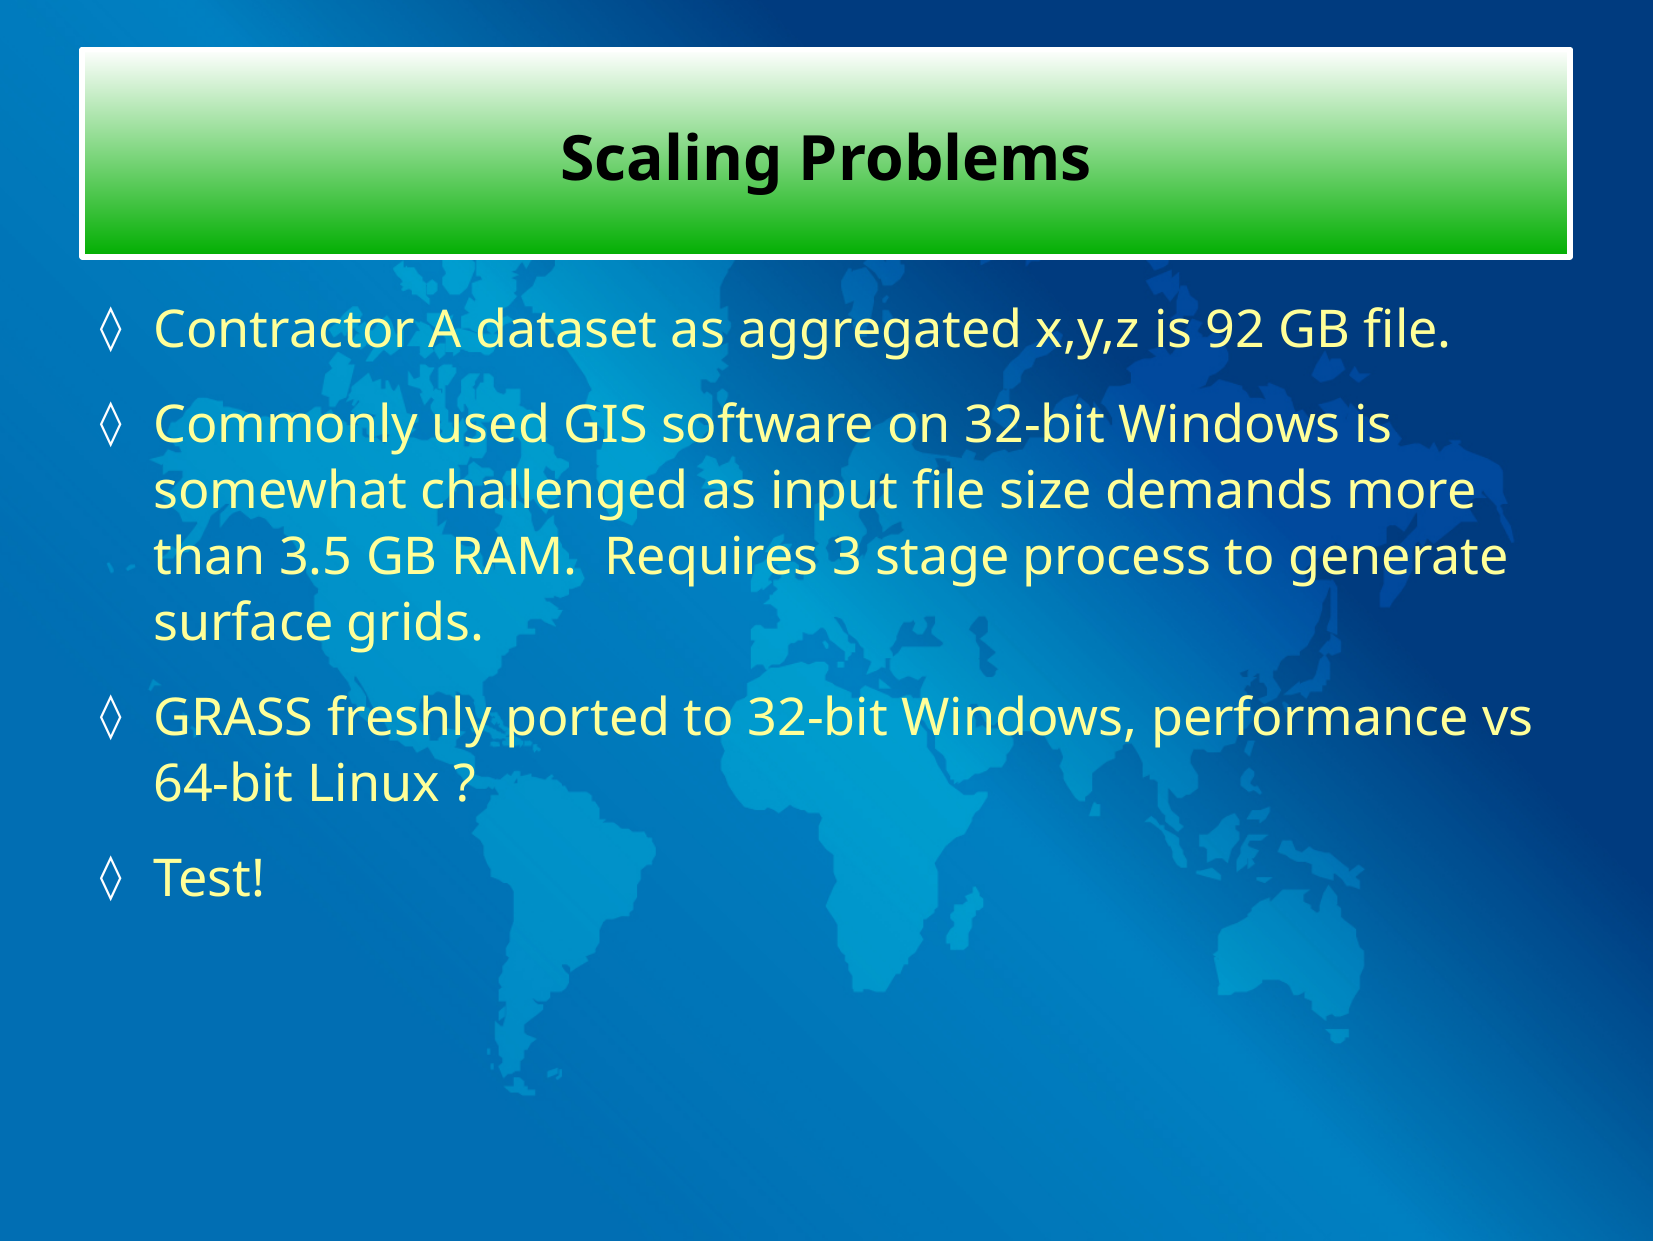

# Scaling Problems
Contractor A dataset as aggregated x,y,z is 92 GB file.
Commonly used GIS software on 32-bit Windows is somewhat challenged as input file size demands more than 3.5 GB RAM. Requires 3 stage process to generate surface grids.
GRASS freshly ported to 32-bit Windows, performance vs 64-bit Linux ?
Test!